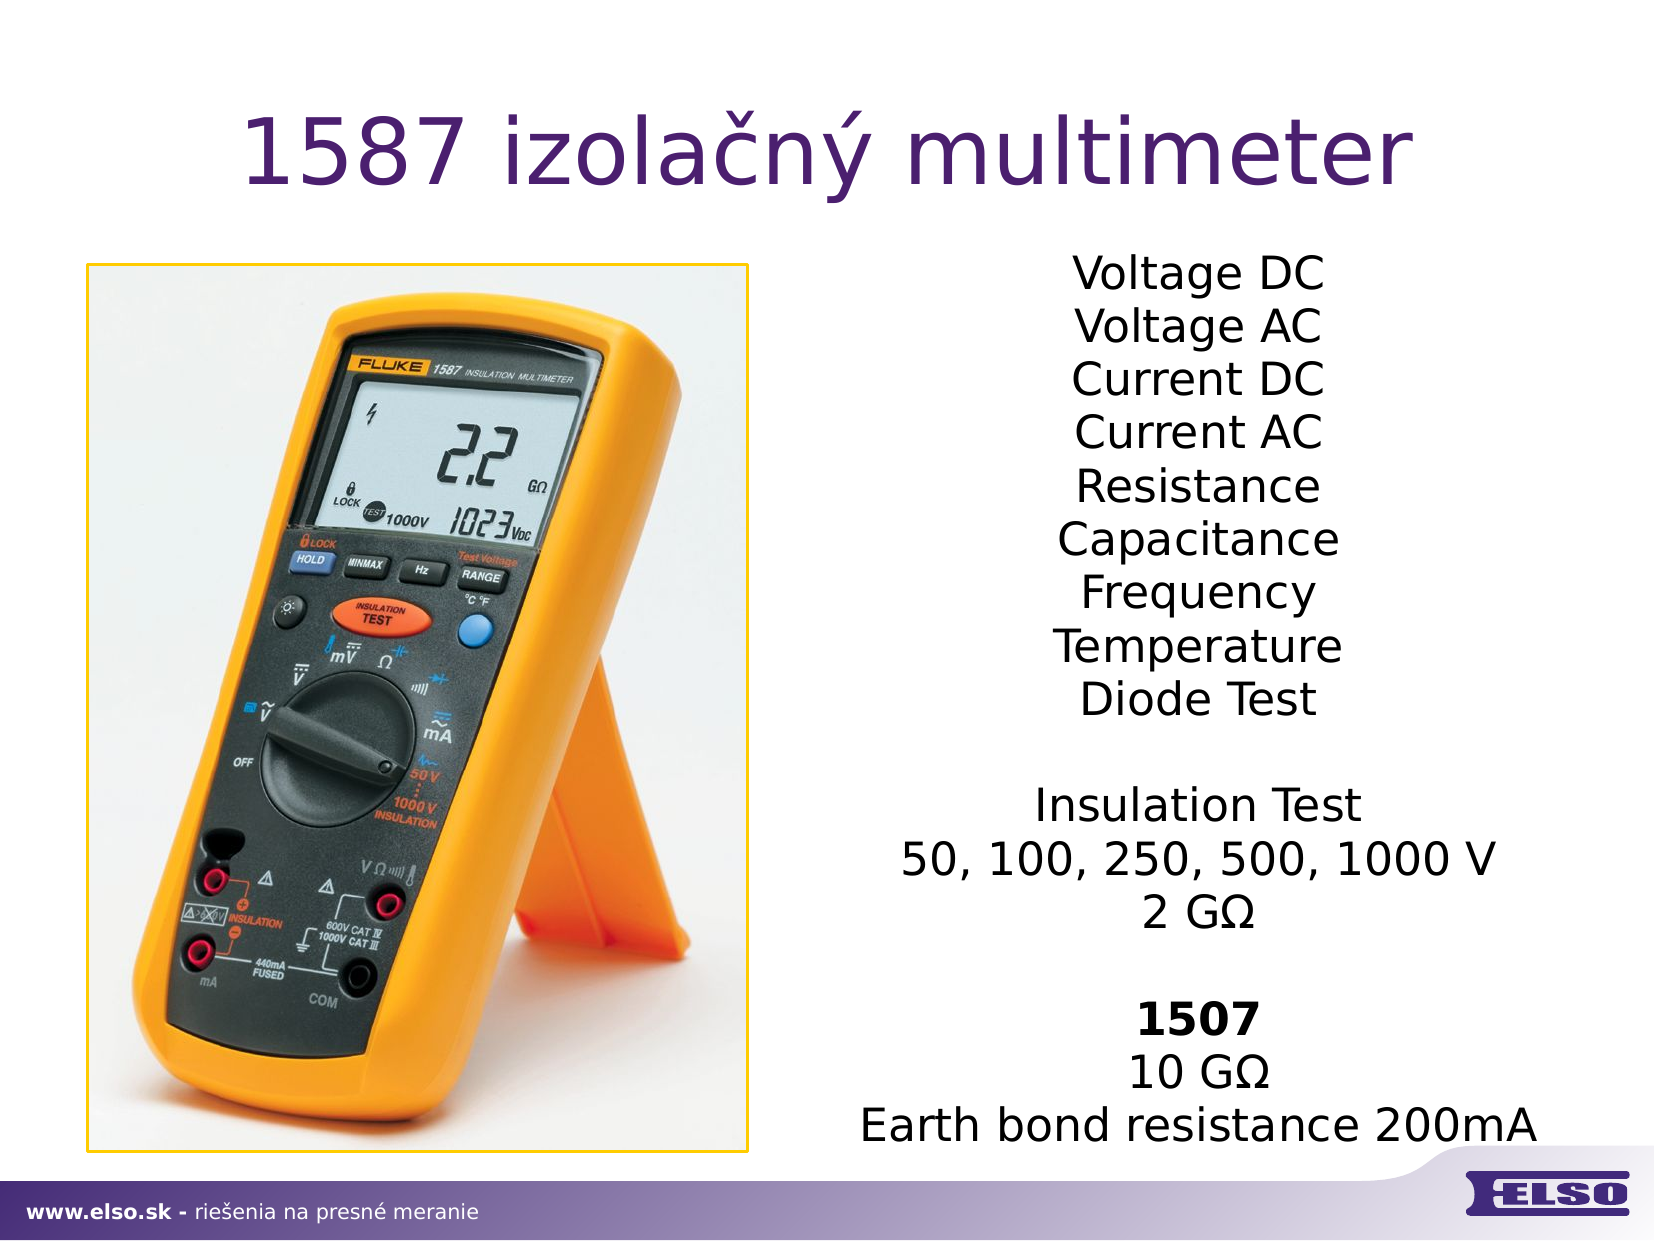

# 1587 izolačný multimeter
Voltage DC
Voltage AC
Current DC
Current AC
Resistance
Capacitance
Frequency
Temperature
Diode Test
Insulation Test
50, 100, 250, 500, 1000 V
2 GΩ
1507
10 GΩ
Earth bond resistance 200mA